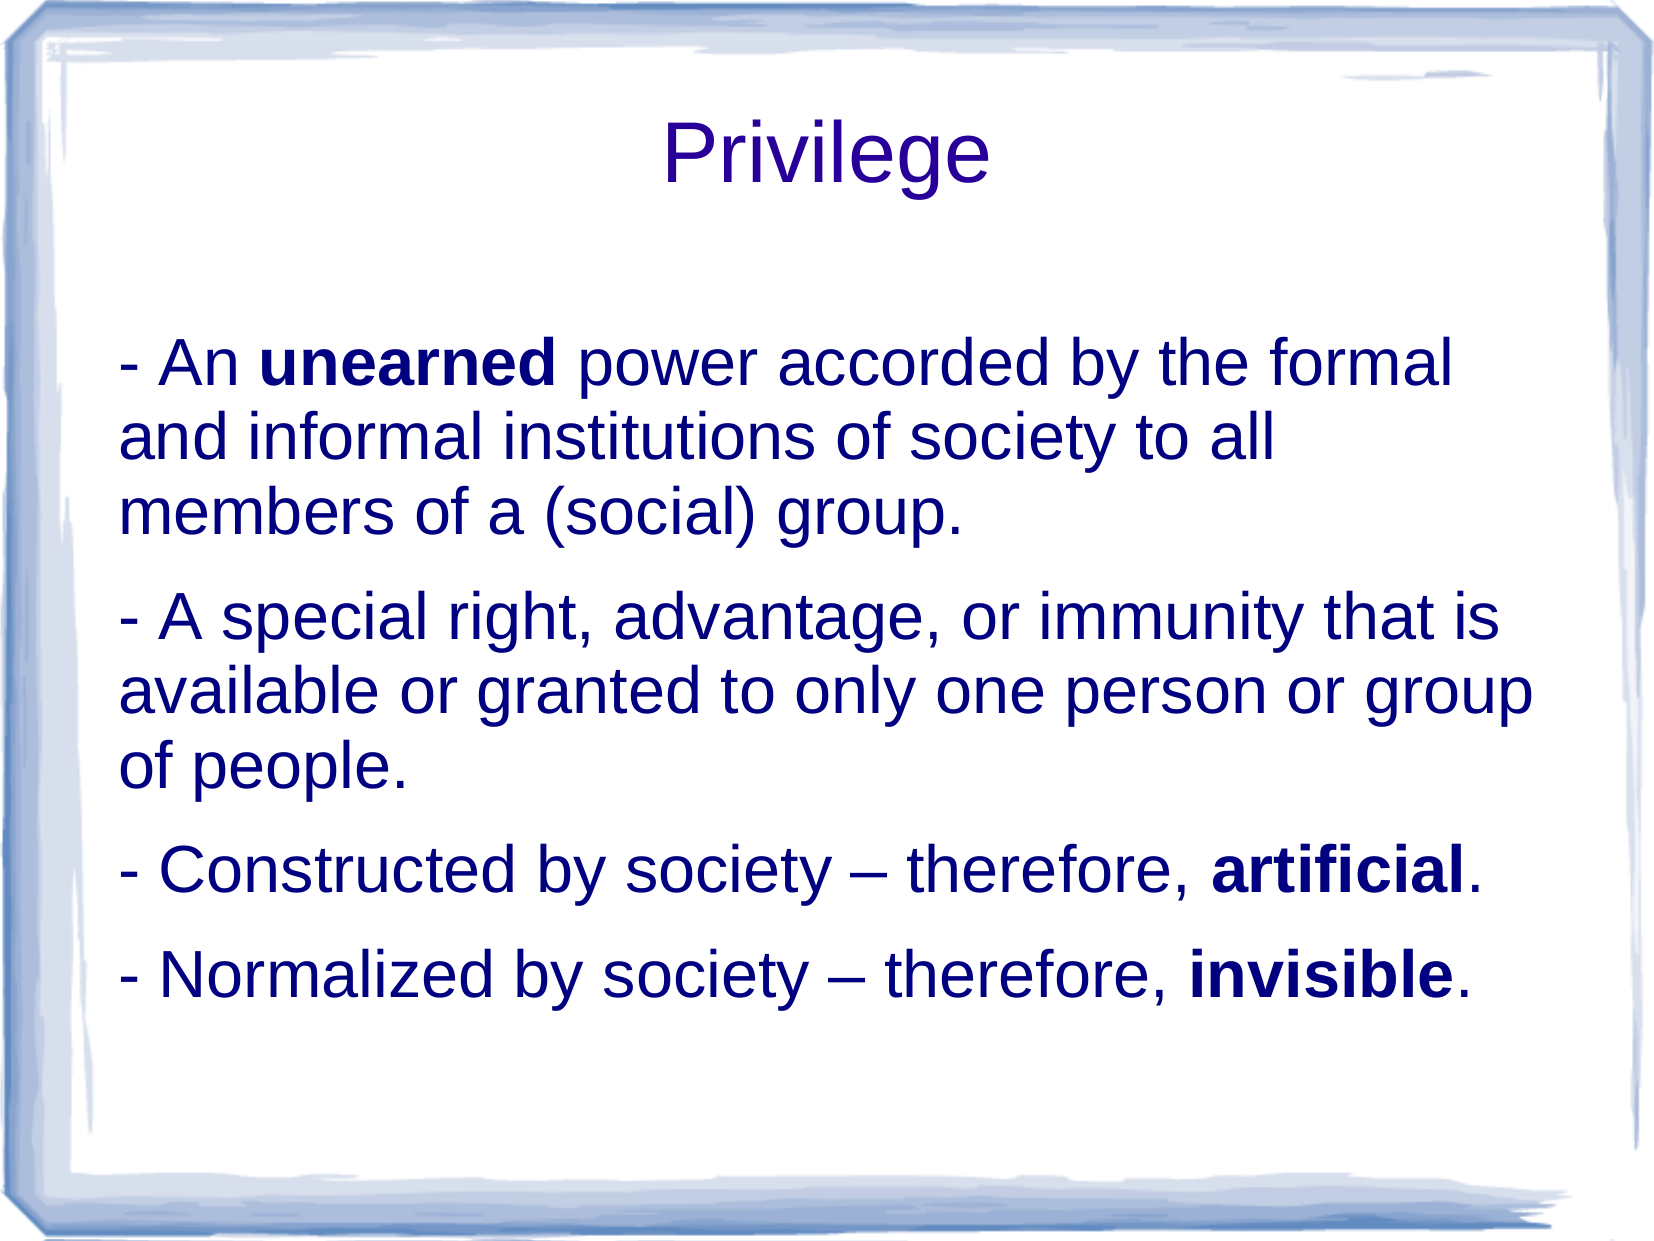

# Privilege
- An unearned power accorded by the formal and informal institutions of society to all members of a (social) group.
- A special right, advantage, or immunity that is available or granted to only one person or group of people.
- Constructed by society – therefore, artificial.
- Normalized by society – therefore, invisible.